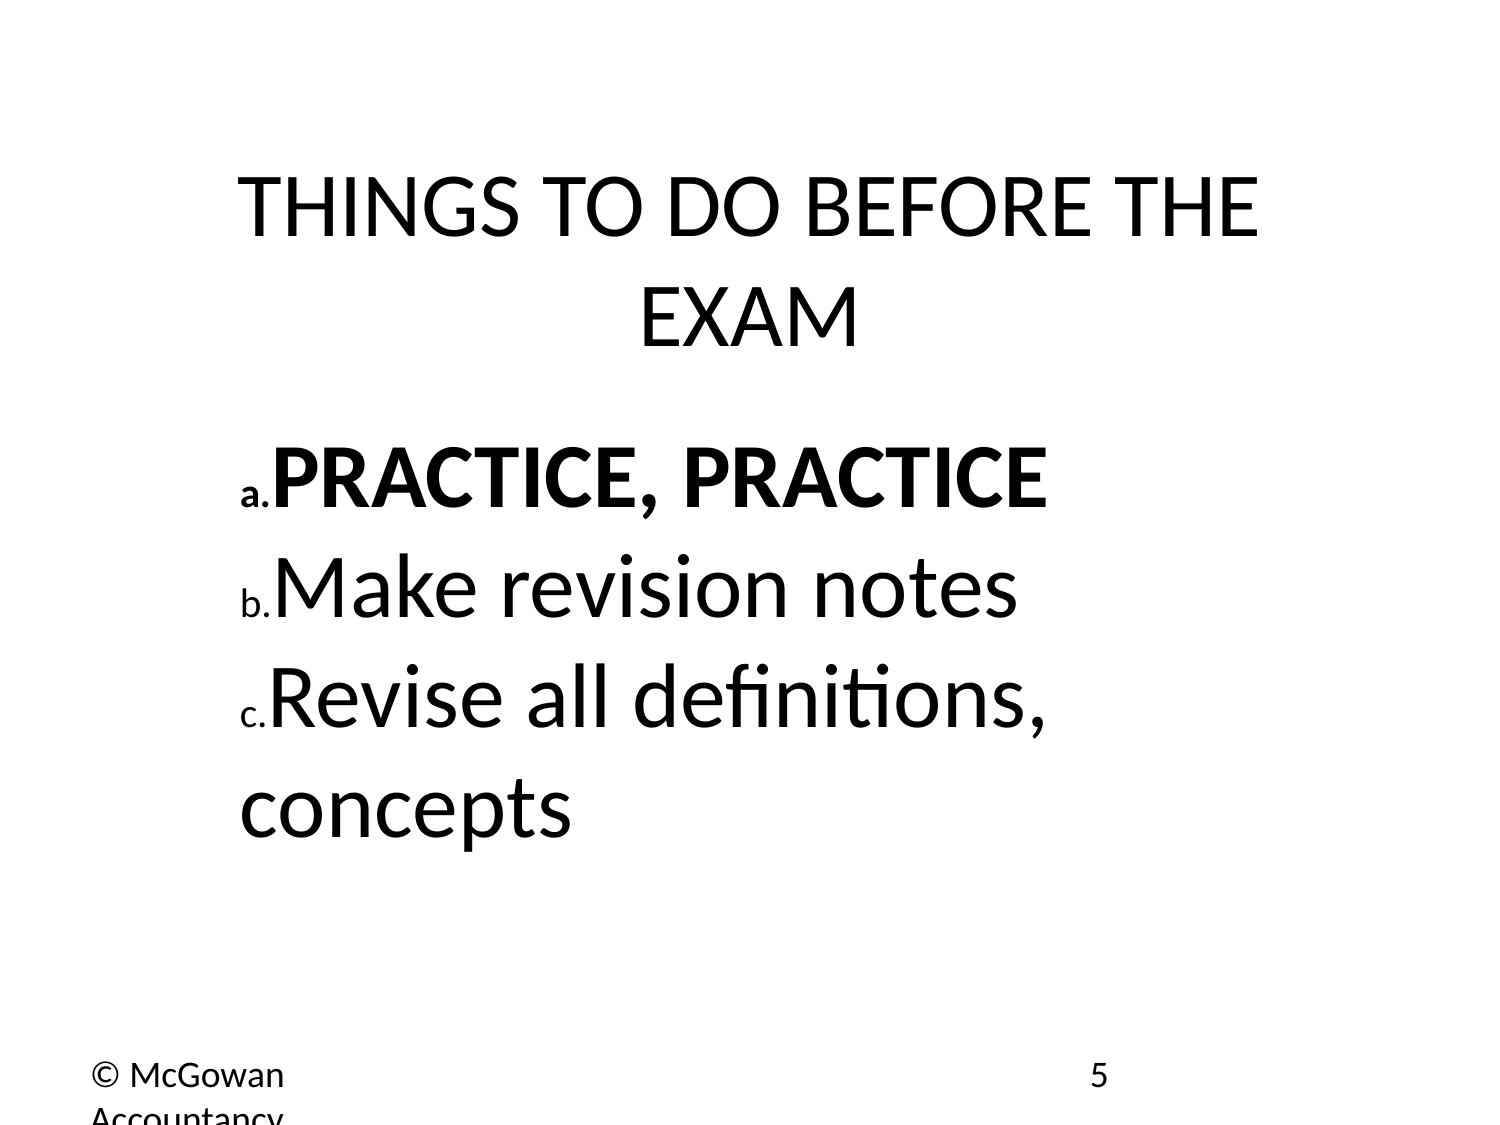

# THINGS TO DO BEFORE THE EXAM
PRACTICE, PRACTICE
Make revision notes
Revise all definitions, concepts
© McGowan Accountancy Services
4